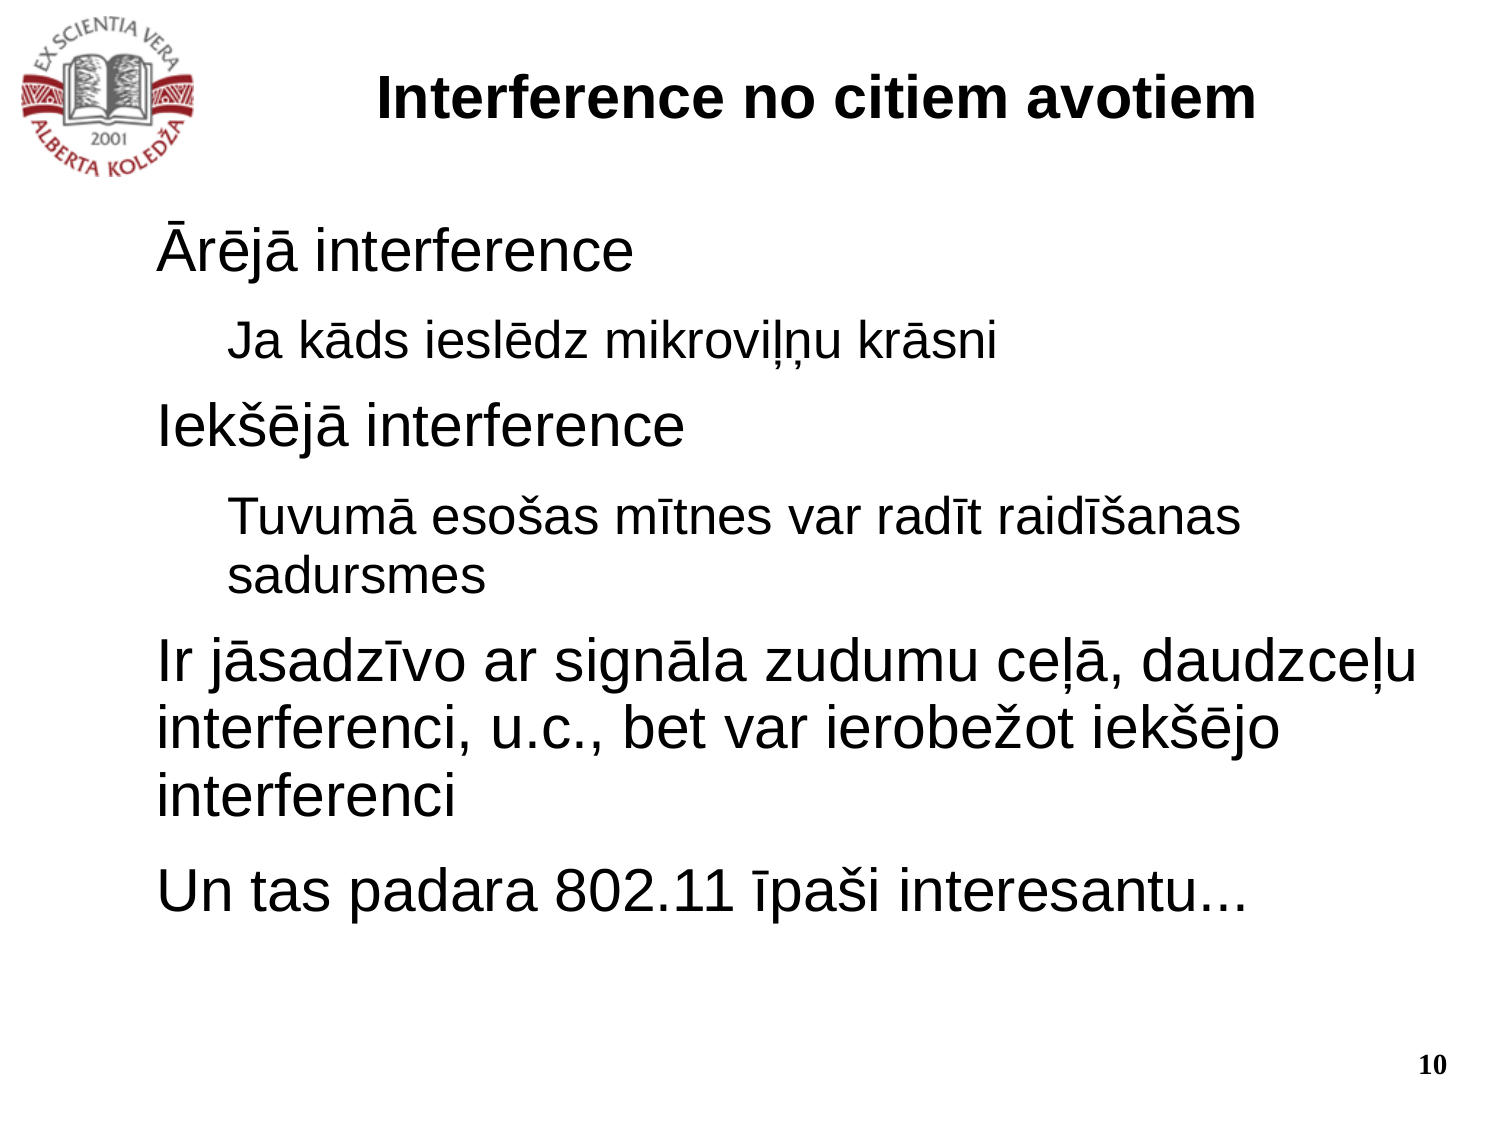

# Interference no citiem avotiem
Ārējā interference
Ja kāds ieslēdz mikroviļņu krāsni
Iekšējā interference
Tuvumā esošas mītnes var radīt raidīšanas sadursmes
Ir jāsadzīvo ar signāla zudumu ceļā, daudzceļu interferenci, u.c., bet var ierobežot iekšējo interferenci
Un tas padara 802.11 īpaši interesantu...